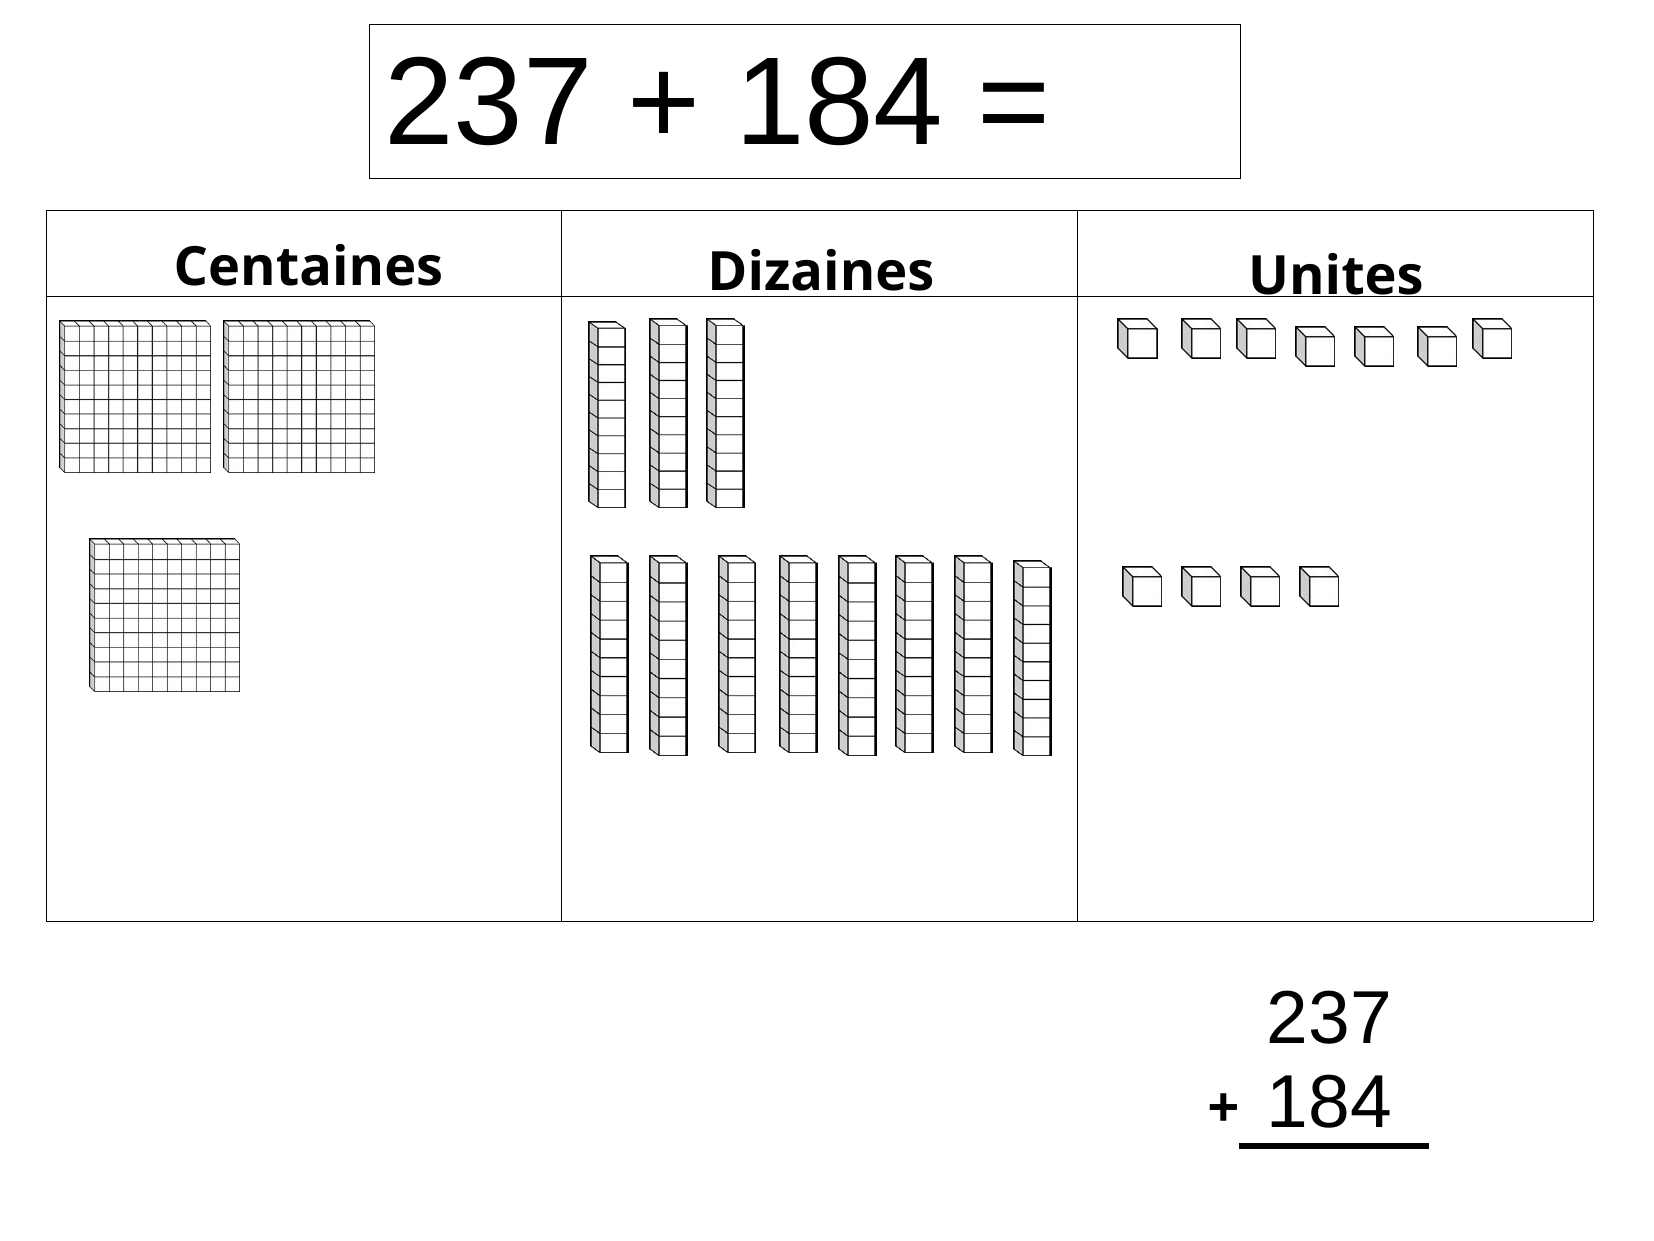

237 + 184 =
| | | |
| --- | --- | --- |
| | | |
Centaines
Dizaines
Unites
237
184
+